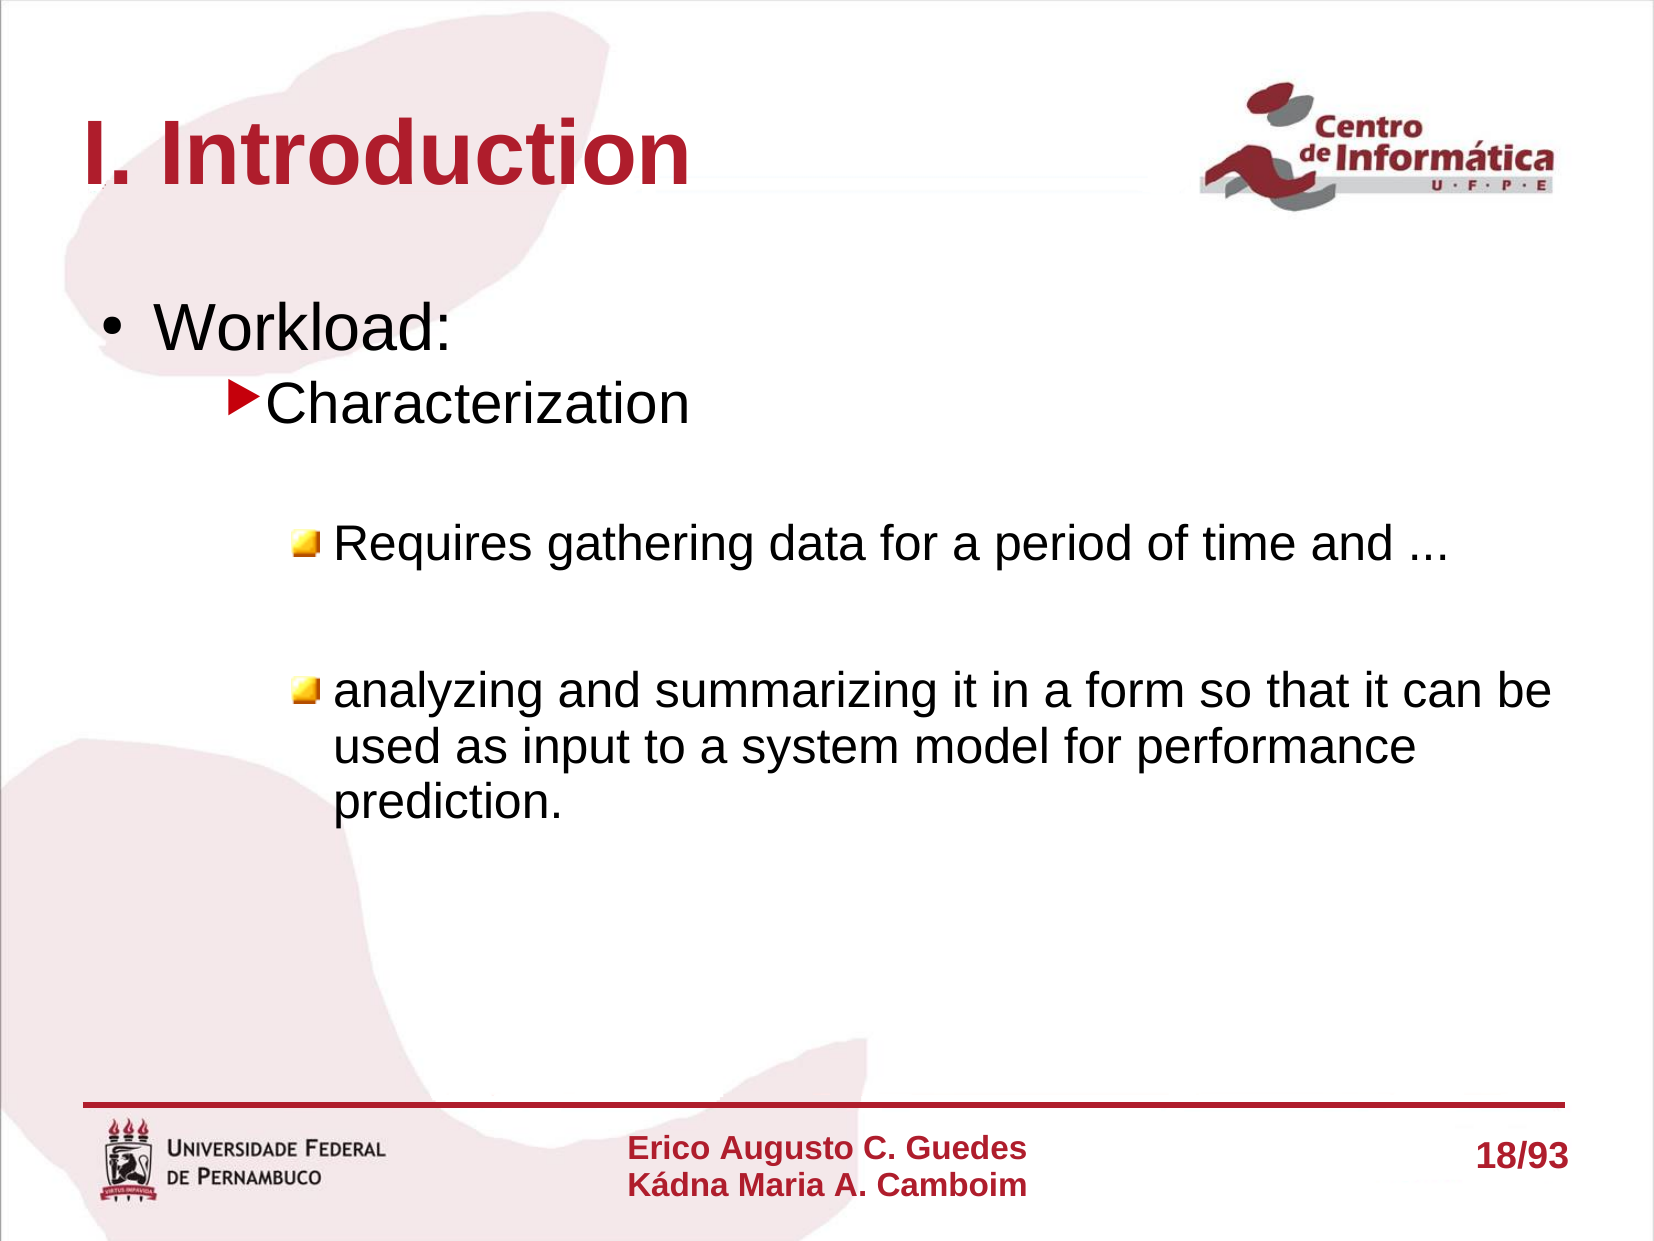

# I. Introduction
Workload:
Characterization
Requires gathering data for a period of time and ...
analyzing and summarizing it in a form so that it can be used as input to a system model for performance prediction.